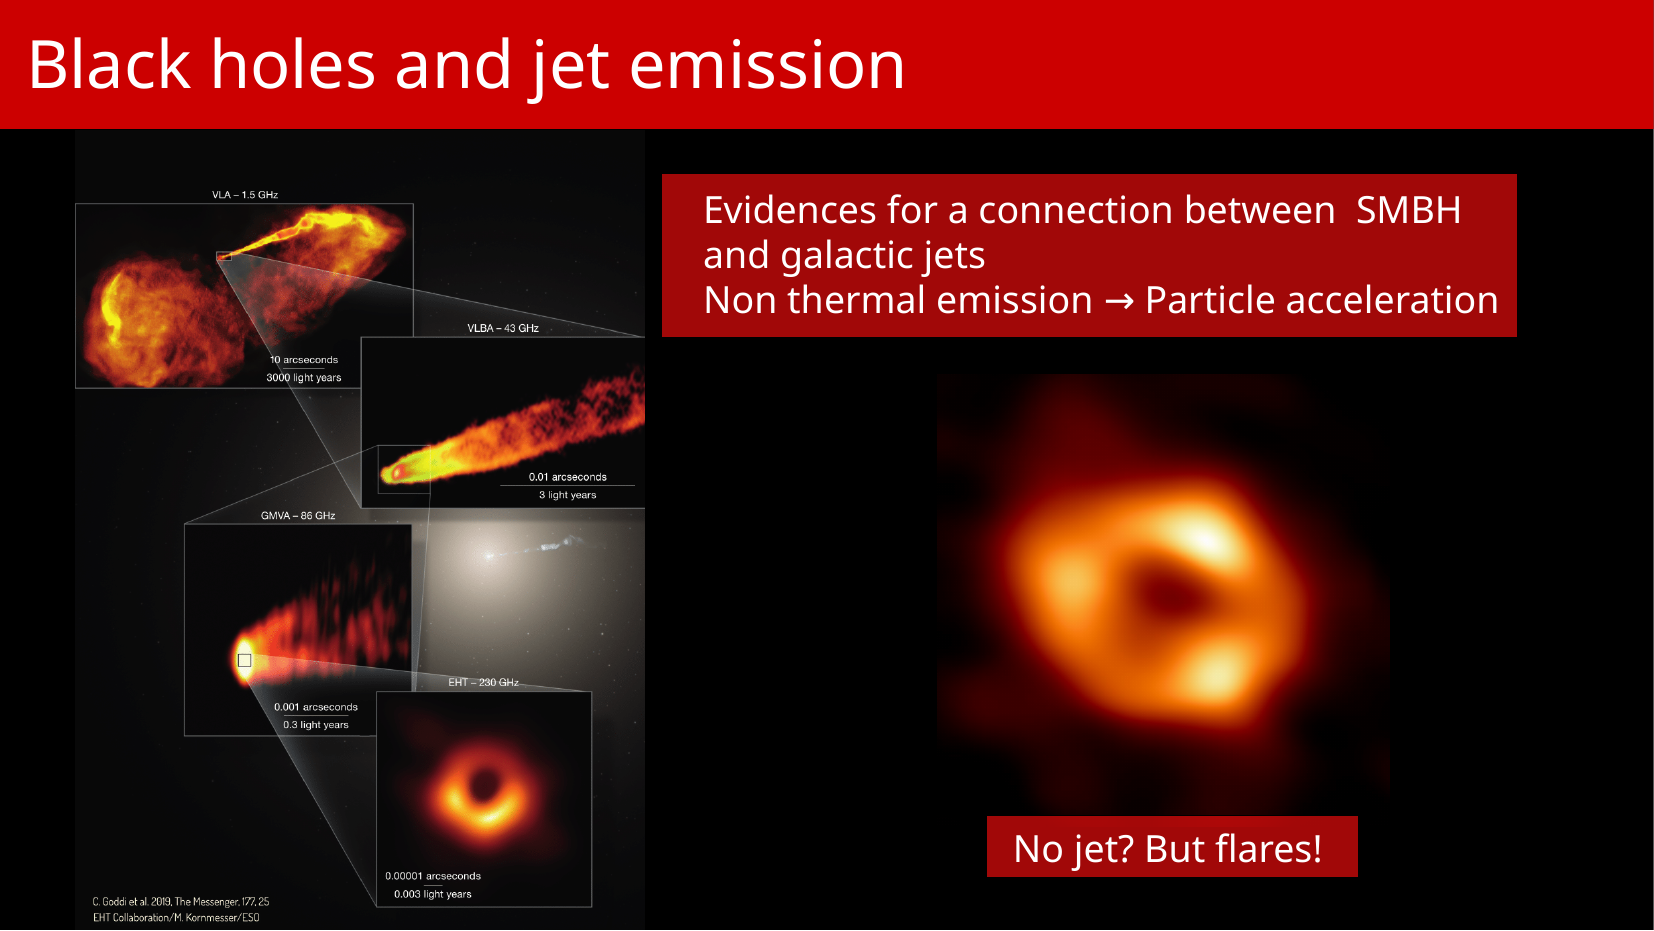

# Black holes and jet emission
Evidences for a connection between SMBH and galactic jets
Non thermal emission → Particle acceleration
No jet? But flares!